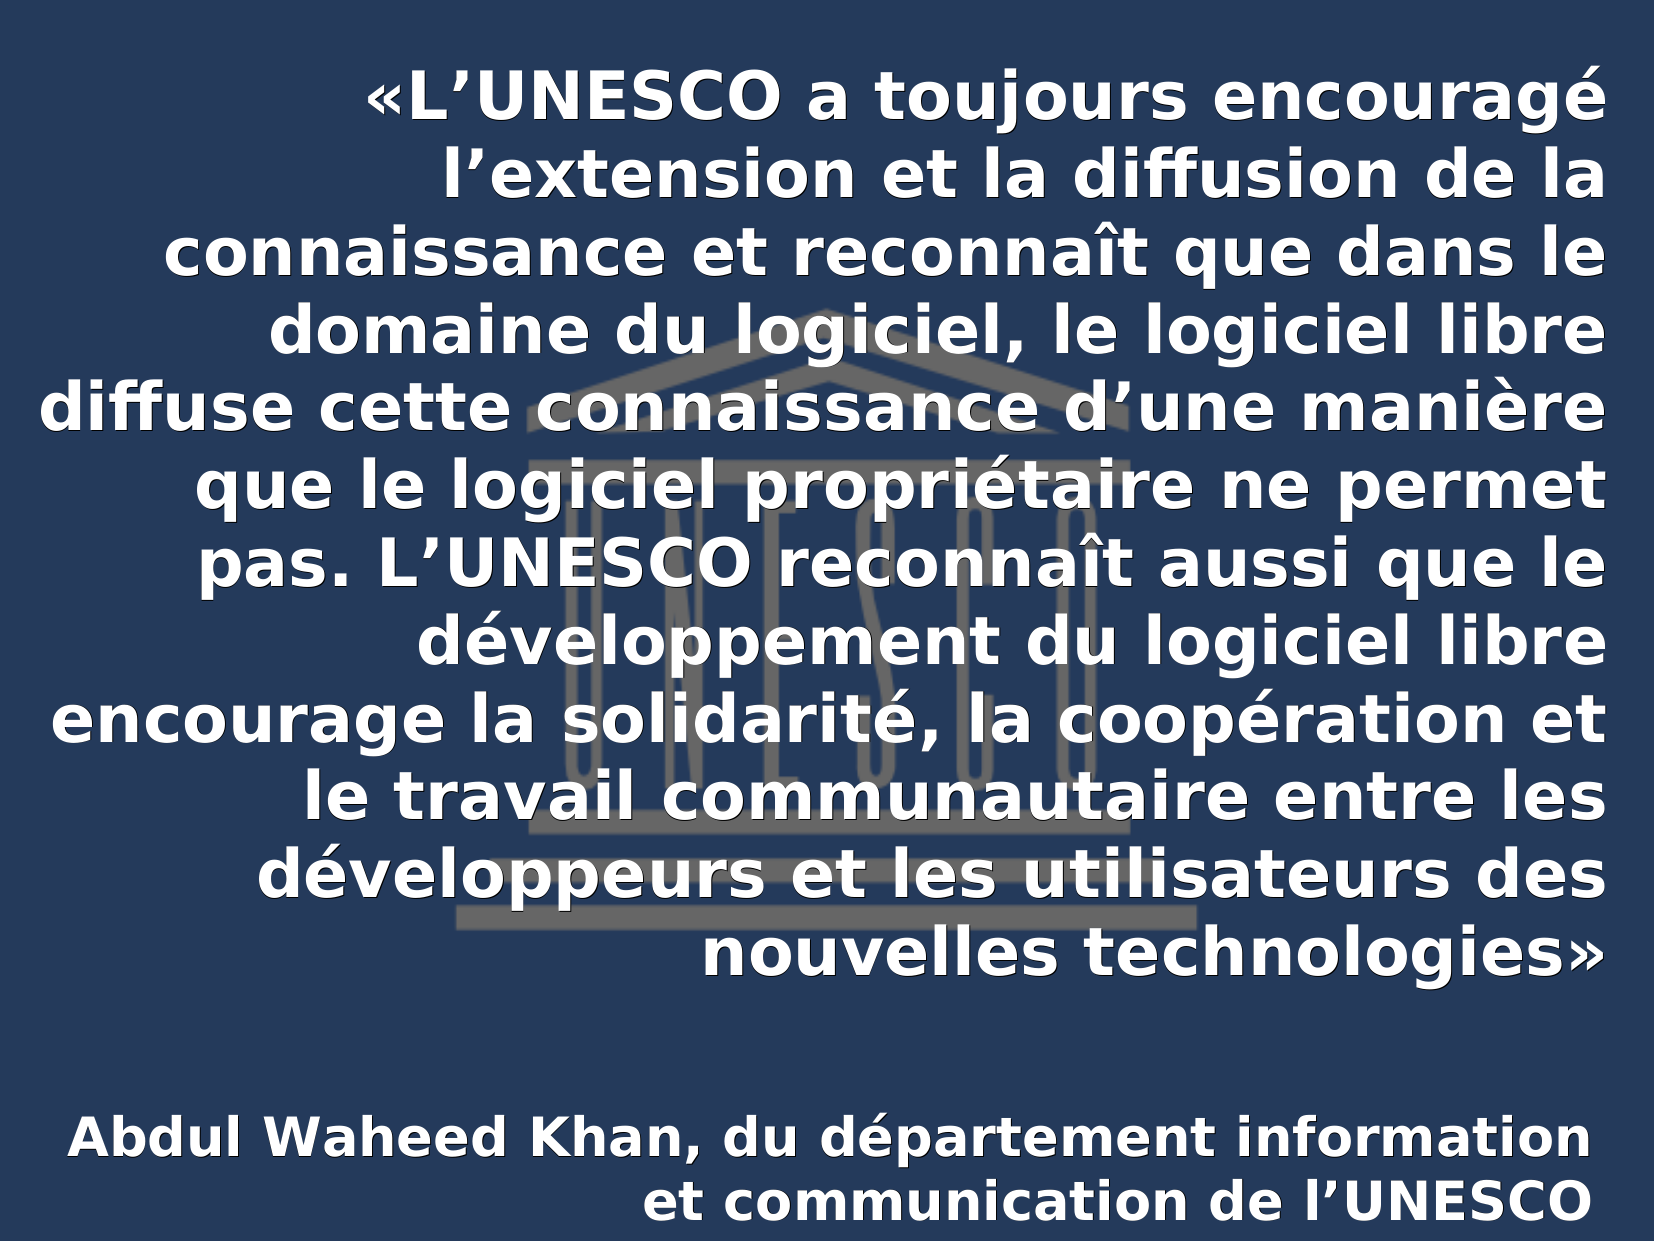

«L’UNESCO a toujours encouragé l’extension et la diffusion de la connaissance et reconnaît que dans le domaine du logiciel, le logiciel libre diffuse cette connaissance d’une manière que le logiciel propriétaire ne permet pas. L’UNESCO reconnaît aussi que le développement du logiciel libre encourage la solidarité, la coopération et le travail communautaire entre les développeurs et les utilisateurs des nouvelles technologies»
Abdul Waheed Khan, du département information et communication de l’UNESCO